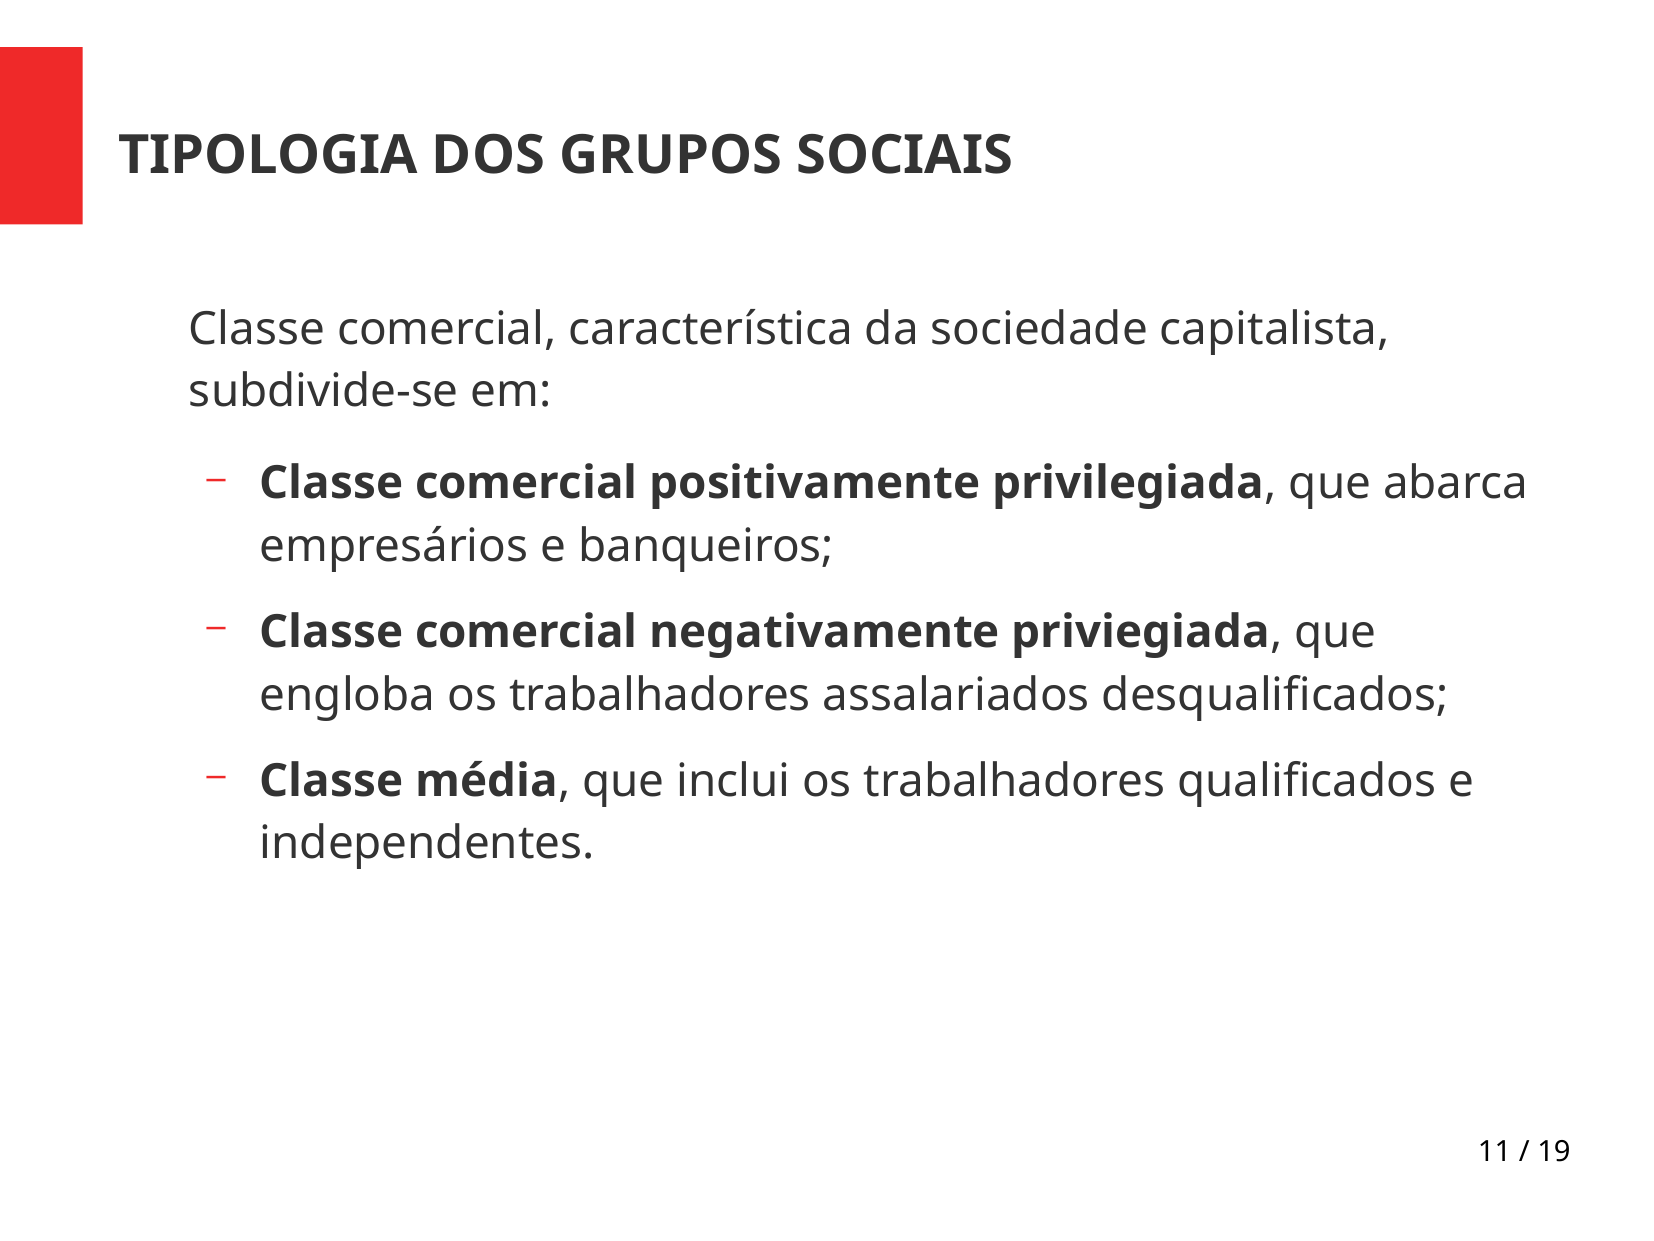

# TIPOLOGIA DOS GRUPOS SOCIAIS
Classe comercial, característica da sociedade capitalista, subdivide-se em:
Classe comercial positivamente privilegiada, que abarca empresários e banqueiros;
Classe comercial negativamente priviegiada, que engloba os trabalhadores assalariados desqualificados;
Classe média, que inclui os trabalhadores qualificados e independentes.
11